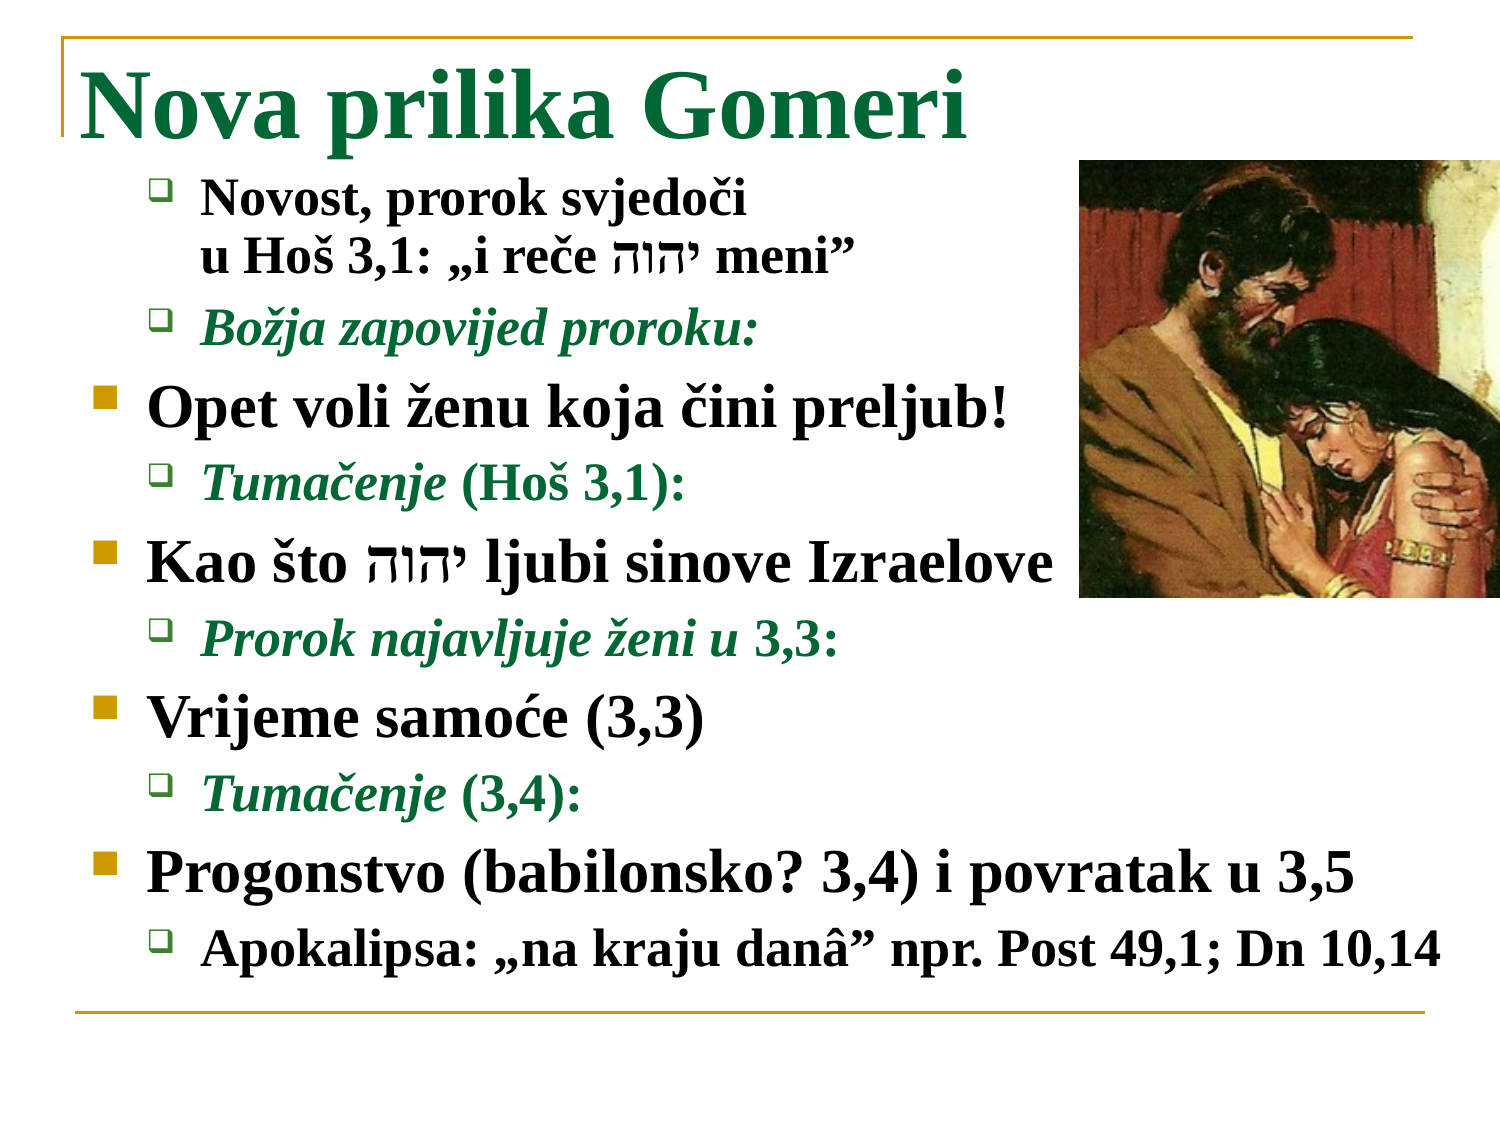

# Nova prilika Gomeri
Novost, prorok svjedoči
u Hoš 3,1: „i reče יהוה meni”
Božja zapovijed proroku:
Opet voli ženu koja čini preljub!
Tumačenje (Hoš 3,1):
Kao što יהוה ljubi sinove Izraelove
Prorok najavljuje ženi u 3,3:
Vrijeme samoće (3,3)
Tumačenje (3,4):
Progonstvo (babilonsko? 3,4) i povratak u 3,5
Apokalipsa: „na kraju danâ” npr. Post 49,1; Dn 10,14